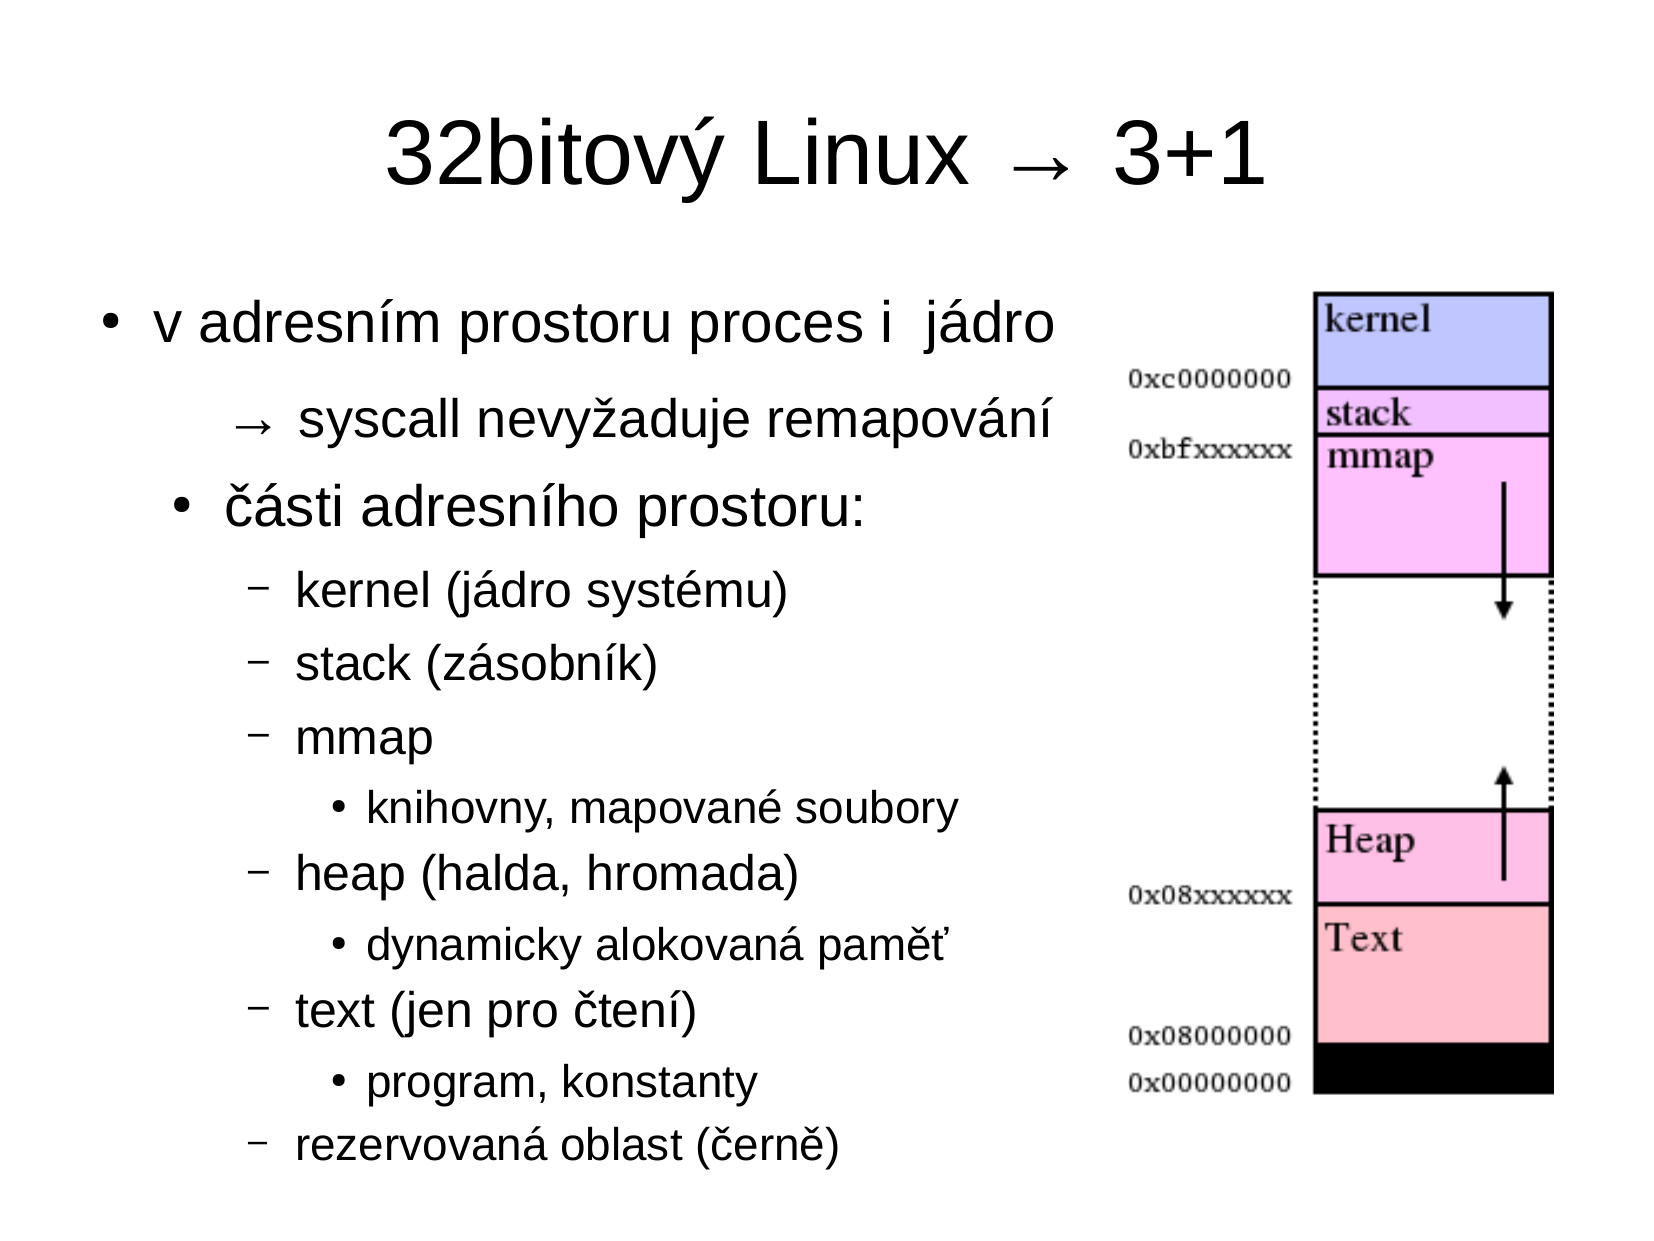

# 32bitový Linux → 3+1
v adresním prostoru proces i jádro
→ syscall nevyžaduje remapování
části adresního prostoru:
kernel (jádro systému)
stack (zásobník)
mmap
knihovny, mapované soubory
heap (halda, hromada)
dynamicky alokovaná paměť
text (jen pro čtení)
program, konstanty
rezervovaná oblast (černě)